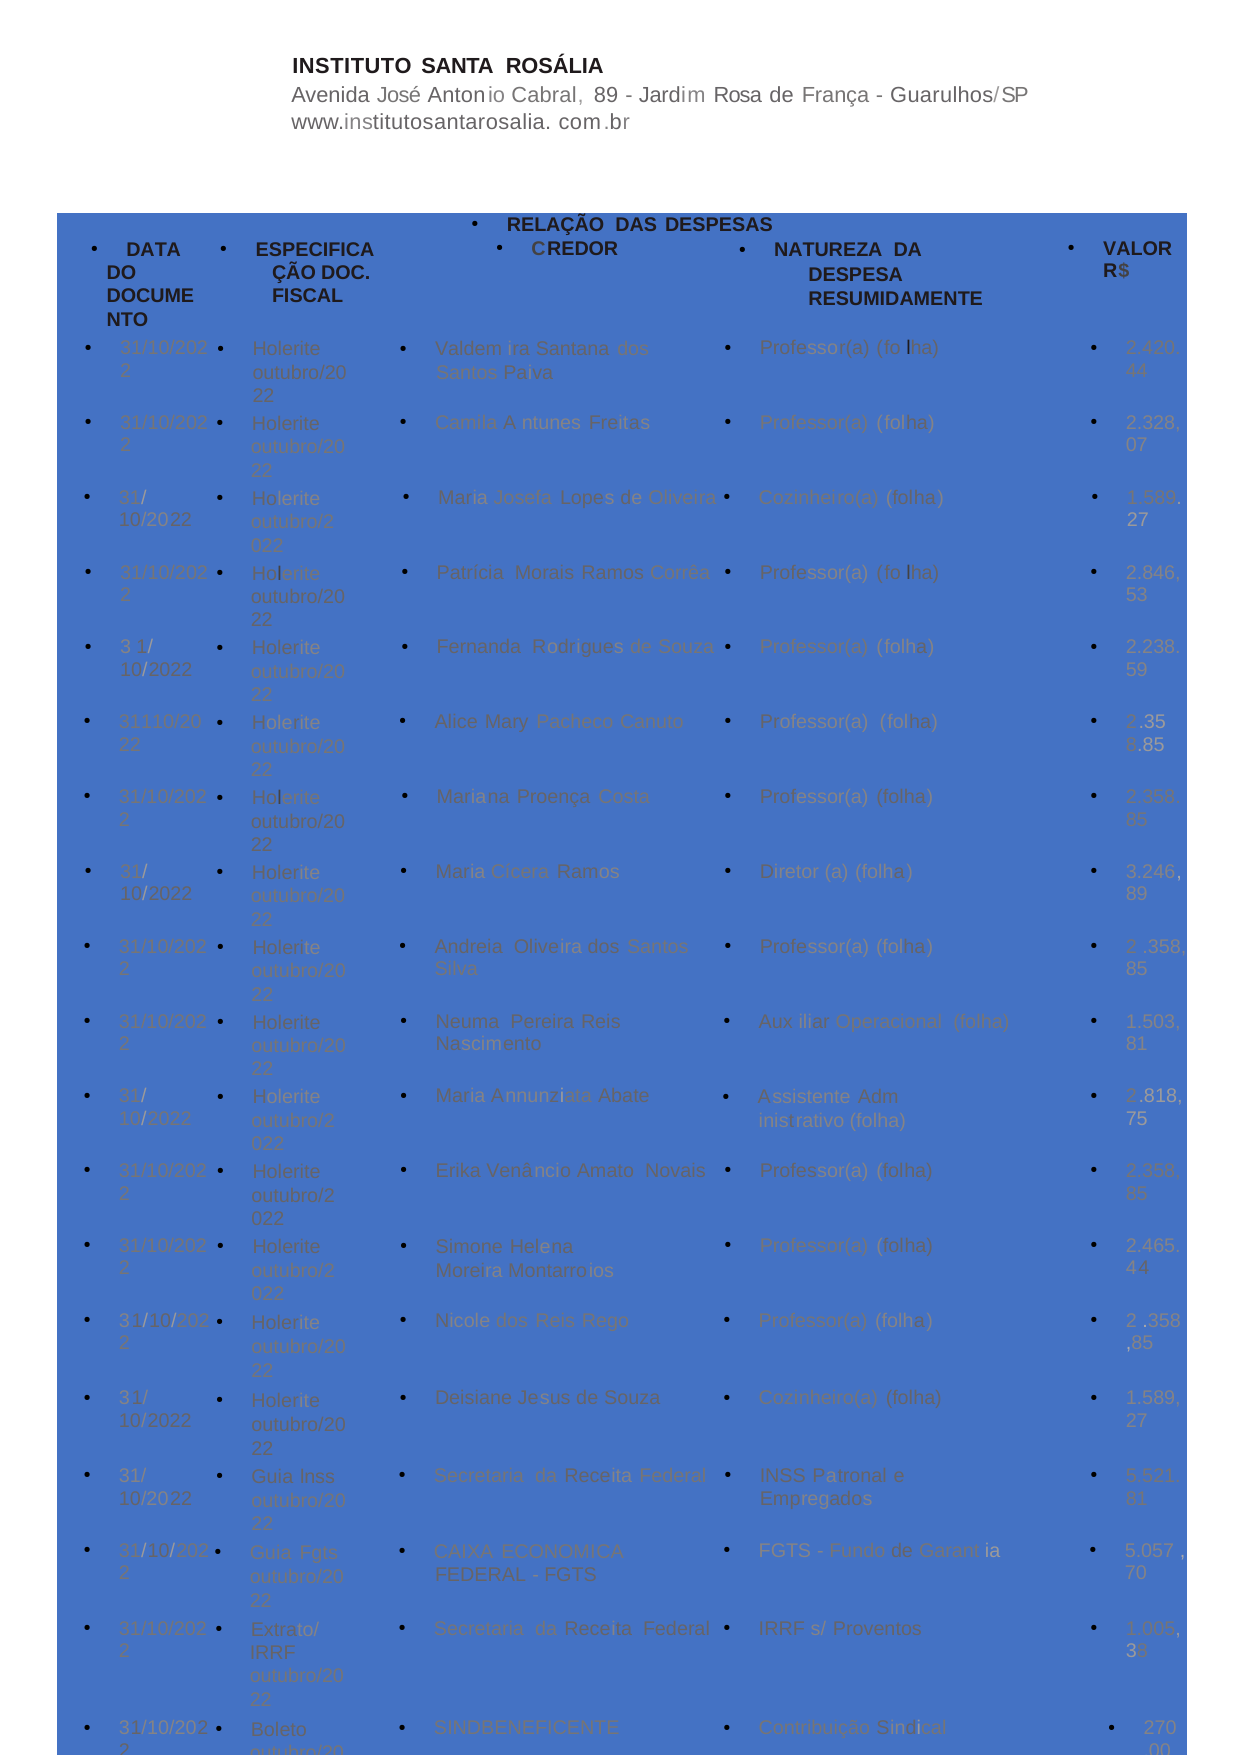

INSTITUTO SANTA ROSÁLIA
Avenida José Antonio Cabral, 89 - Jardim Rosa de França - Guarulhos/SP www.institutosantarosalia. com.br
| RELAÇÃO DAS DESPESAS | | | | |
| --- | --- | --- | --- | --- |
| DATA DO DOCUMENTO | ESPECIFICAÇÃO DOC. FISCAL | CREDOR | NATUREZA DA DESPESA RESUMIDAMENTE | VALOR R$ |
| 31/10/2022 | Holerite outubro/2022 | Valdem ira Santana dos Santos Paiva | Professor(a) (fo lha) | 2.420.44 |
| 31/10/2022 | Holerite outubro/2022 | Camila A ntunes Freitas | Professor(a) (folha) | 2.328,07 |
| 31/ 10/2022 | Holerite outubro/2022 | Maria Josefa Lopes de Oliveira | Cozinheiro(a) (folha) | 1.589.27 |
| 31/10/2022 | Holerite outubro/2022 | Patrícia Morais Ramos Corrêa | Professor(a) (fo lha) | 2.846,53 |
| 3 1/ 10/2022 | Holerite outubro/2022 | Fernanda Rodrigues de Souza | Professor(a) (folha) | 2.238.59 |
| 31110/2022 | Holerite outubro/2022 | Alice Mary Pacheco Canuto | Professor(a) (folha) | 2.35 8.85 |
| 31/10/2022 | Holerite outubro/2022 | Mariana Proença Costa | Professor(a) (folha) | 2.358.85 |
| 31/ 10/2022 | Holerite outubro/2022 | Maria Cícera Ramos | Diretor (a) (folha) | 3.246,89 |
| 31/10/2022 | Holerite outubro/2022 | Andreia Oliveira dos Santos Silva | Professor(a) (folha) | 2 .358,85 |
| 31/10/2022 | Holerite outubro/2022 | Neuma Pereira Reis Nascimento | Aux iliar Operacional (folha) | 1.503,81 |
| 31/ 10/2022 | Holerite outubro/2022 | Maria Annunziata Abate | Assistente Adm inistrativo (folha) | 2.818,75 |
| 31/10/2022 | Holerite outubro/2022 | Erika Venâncio Amato Novais | Professor(a) (folha) | 2.358,85 |
| 31/10/2022 | Holerite outubro/2022 | Simone Helena Moreira Montarroios | Professor(a) (folha) | 2.465.44 |
| 31/10/2022 | Holerite outubro/2022 | Nicole dos Reis Rego | Professor(a) (folha) | 2 .358 ,85 |
| 31/ 10/2022 | Holerite outubro/2022 | Deisiane Jesus de Souza | Cozinheiro(a) (folha) | 1.589,27 |
| 31/ 10/2022 | Guia lnss outubro/2022 | Secretaria da Receita Federal | INSS Patronal e Empregados | 5.521.81 |
| 31/10/2022 | Guia Fgts outubro/2022 | CAIXA ECONOMICA FEDERAL - FGTS | FGTS - Fundo de Garant ia | 5.057 ,70 |
| 31/10/2022 | Extrato/ IRRF outubro/2022 | Secretaria da Receita Federal | IRRF s/ Proventos | 1.005,38 |
| 31/10/2022 | Boleto outubro/2022 | SINDBENEFICENTE | Contribuição Sindical | 270 ,00 |
| 31/ 10/2022 | Fatura outubro/2022 | TELEFONICA BRASIL S.A | Telefone e Internet | 203,81 |
| 31/10/2022 | Fatura outubro/2022 | EDP SAO PAULO DISTRIBUICAO DE ENERG IA S.A. | Energia Elétrica | 1.454,66 |
| 31/ 10/2022 | Nota fiscal de SeNiços N.F 2001 | CONTABILIDADE BRAGA S/S LTDA | SeNiços Contábeis PJ | 2.493 ,00 |
º"" ??n?